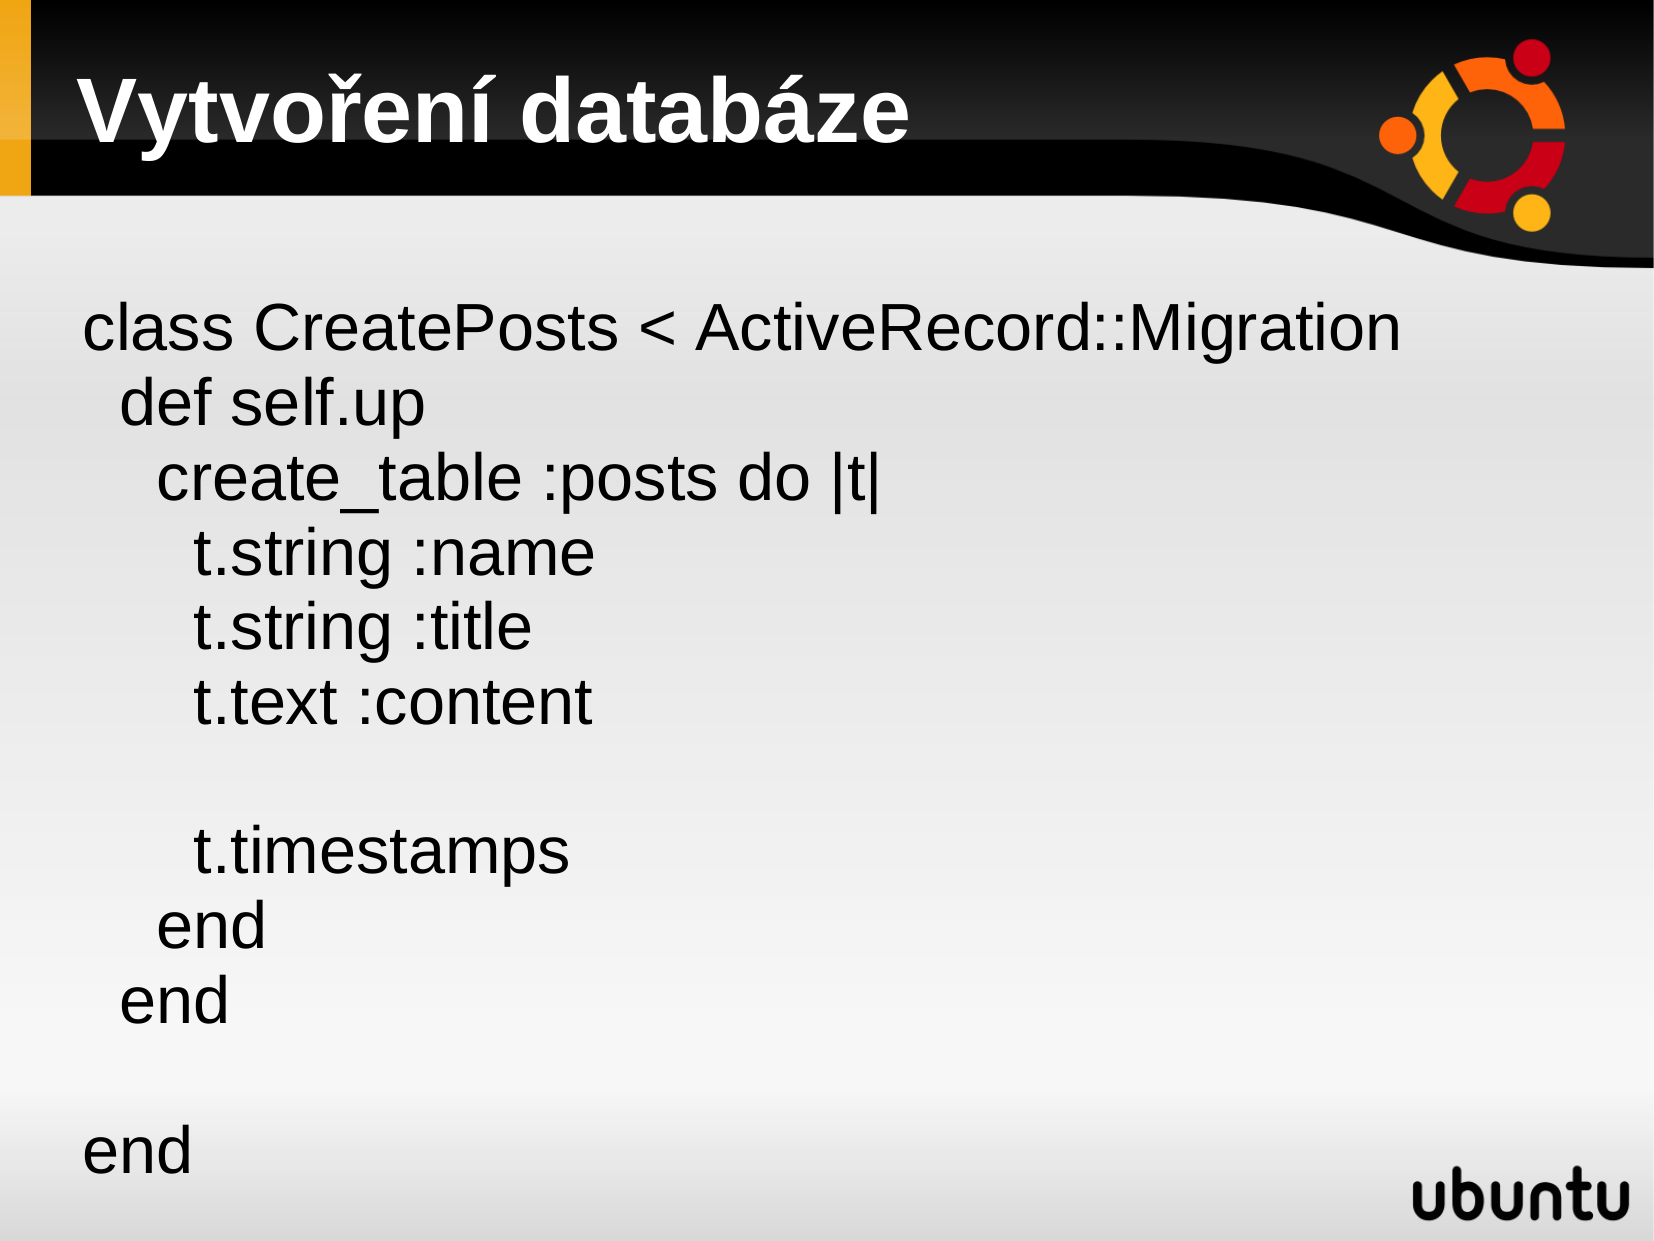

# Vytvoření databáze
class CreatePosts < ActiveRecord::Migration
 def self.up
 create_table :posts do |t|
 t.string :name
 t.string :title
 t.text :content
 t.timestamps
 end
 end
end